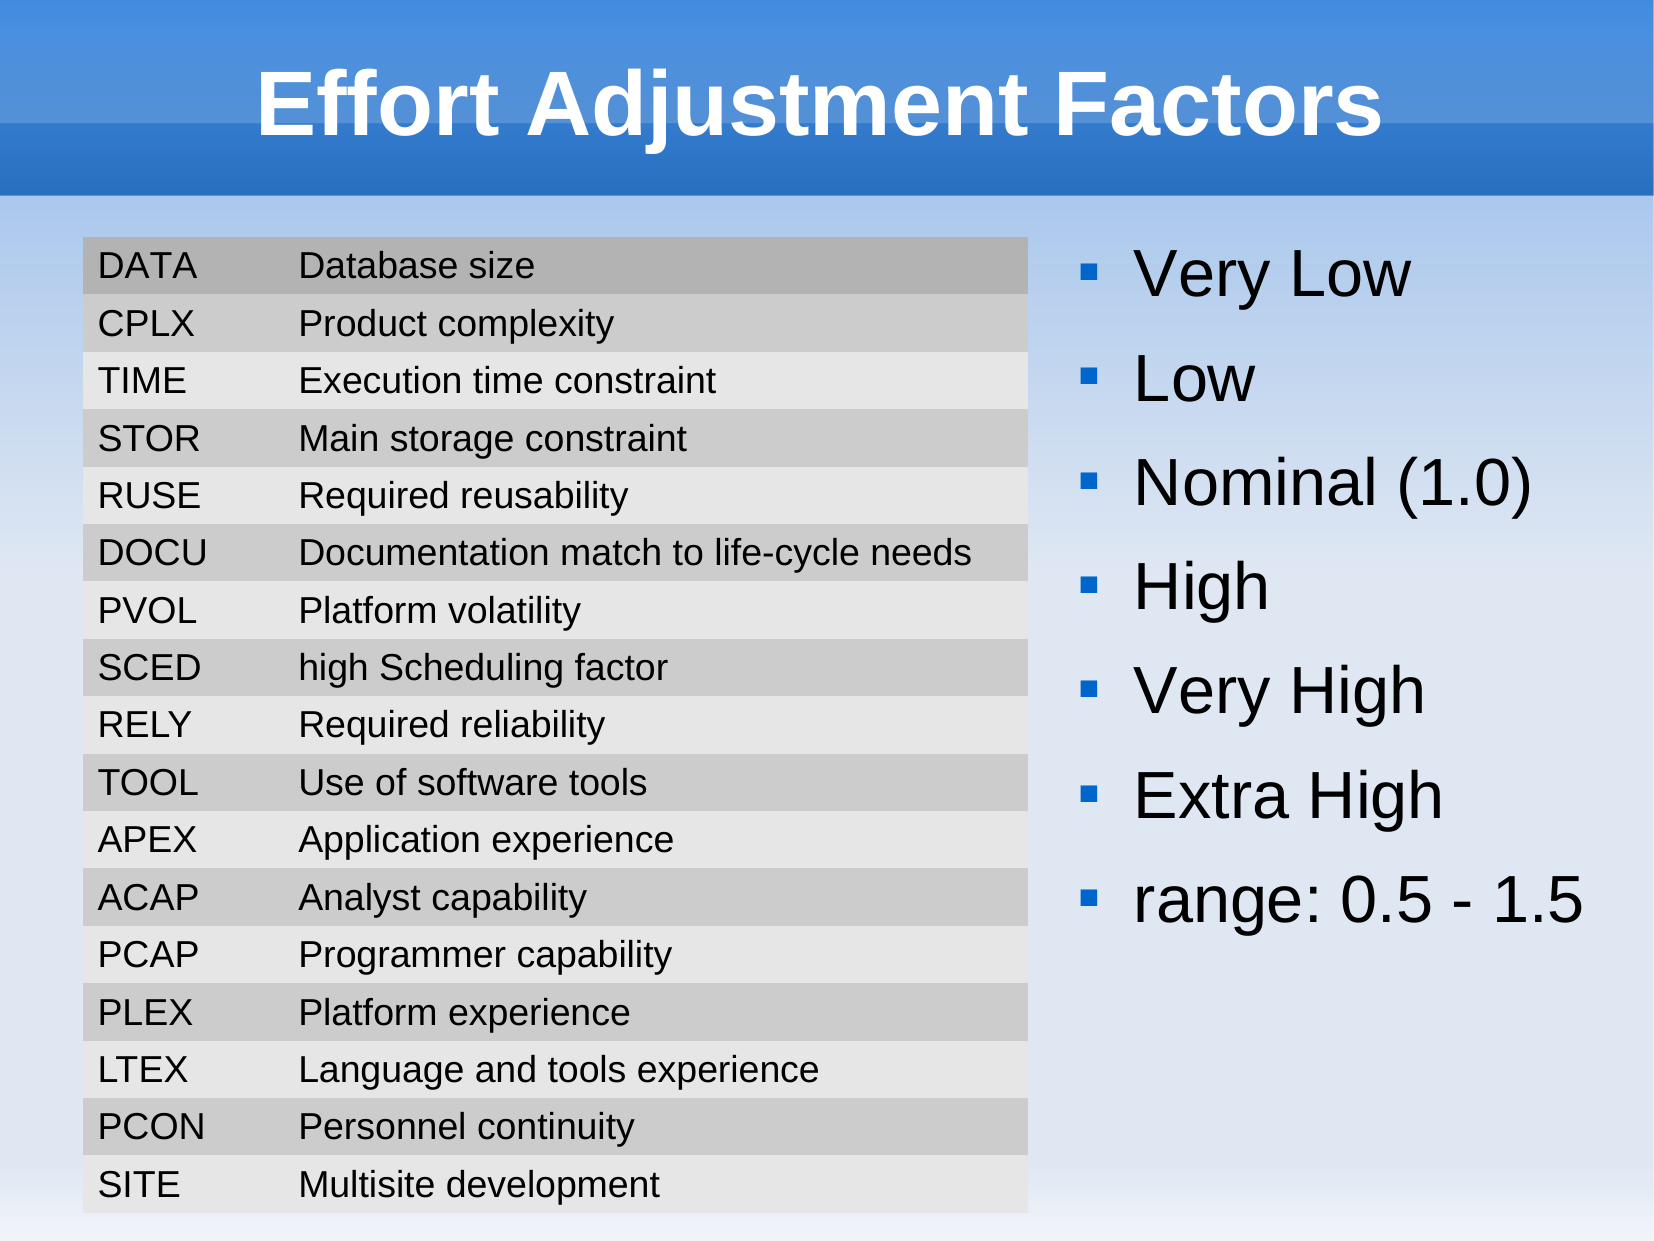

# Effort Adjustment Factors
Very Low
Low
Nominal (1.0)
High
Very High
Extra High
range: 0.5 - 1.5
| DATA | Database size |
| --- | --- |
| CPLX | Product complexity |
| TIME | Execution time constraint |
| STOR | Main storage constraint |
| RUSE | Required reusability |
| DOCU | Documentation match to life-cycle needs |
| PVOL | Platform volatility |
| SCED | high Scheduling factor |
| RELY | Required reliability |
| TOOL | Use of software tools |
| APEX | Application experience |
| ACAP | Analyst capability |
| PCAP | Programmer capability |
| PLEX | Platform experience |
| LTEX | Language and tools experience |
| PCON | Personnel continuity |
| SITE | Multisite development |